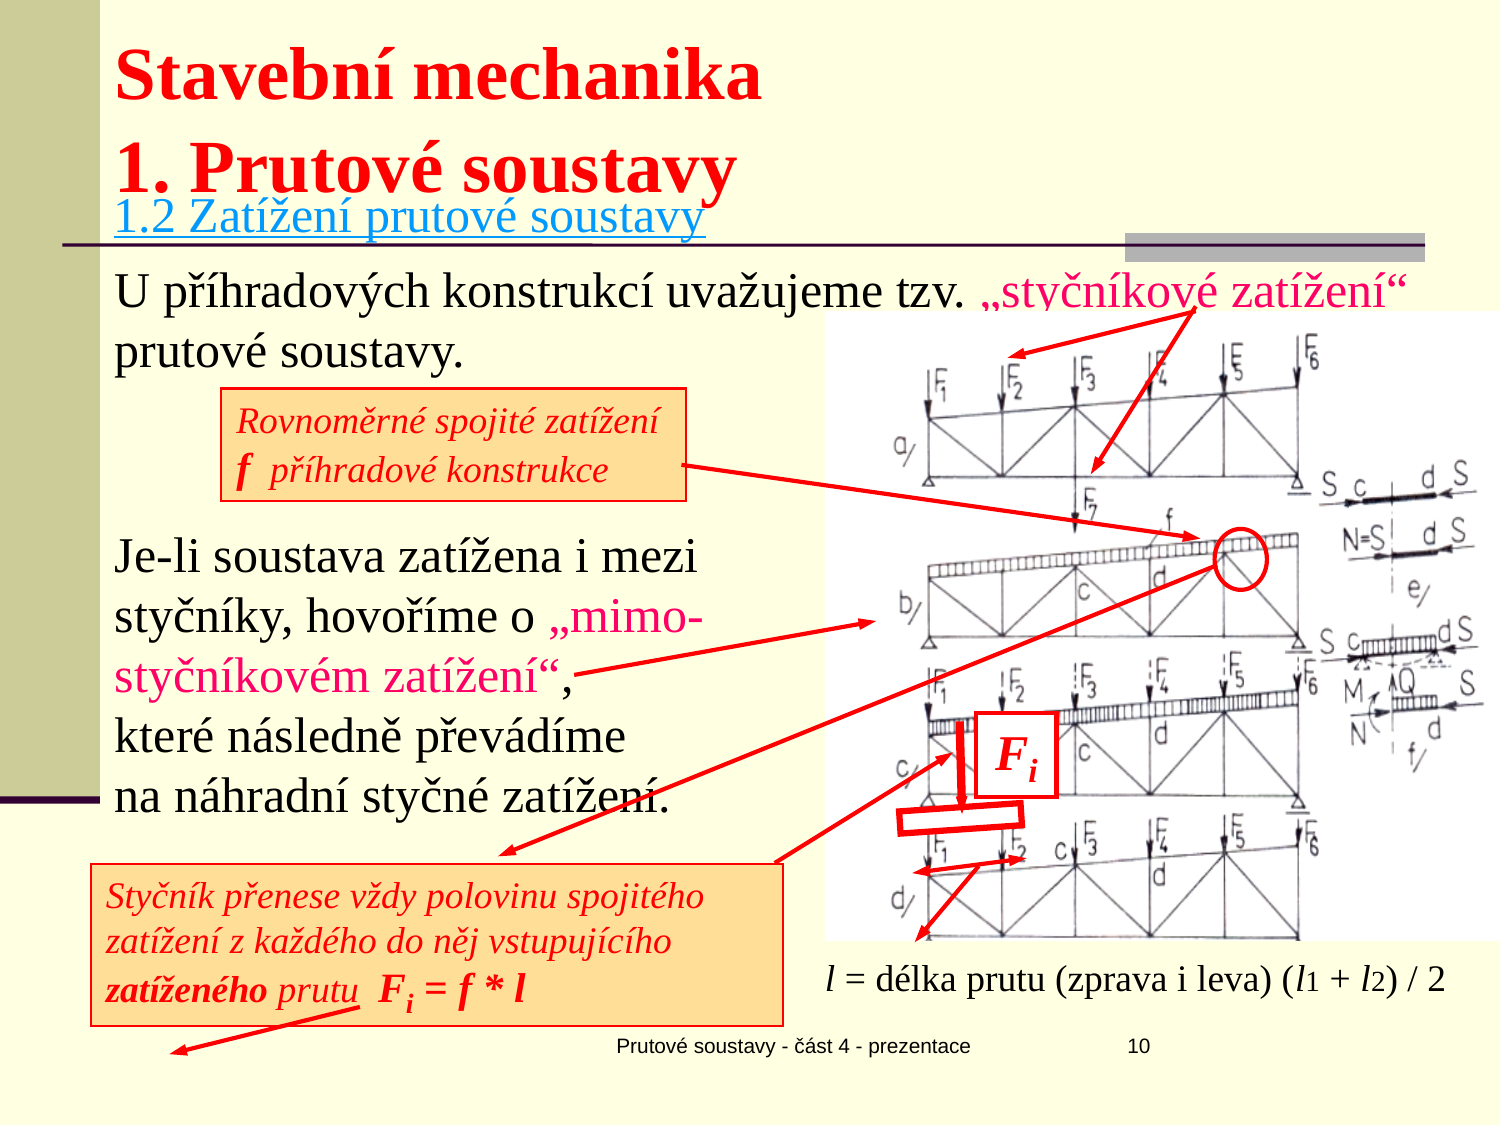

Stavební mechanika
1. Prutové soustavy
1.2 Zatížení prutové soustavy
U příhradových konstrukcí uvažujeme tzv. „styčníkové zatížení“ prutové soustavy.
Je-li soustava zatížena i mezi
styčníky, hovoříme o „mimo-
styčníkovém zatížení“,
které následně převádíme
na náhradní styčné zatížení.
Rovnoměrné spojité zatížení f příhradové konstrukce
Fi
Styčník přenese vždy polovinu spojitého zatížení z každého do něj vstupujícího zatíženého prutu Fi = f * l
l = délka prutu (zprava i leva) (l1 + l2) / 2
Prutové soustavy - část 4 - prezentace